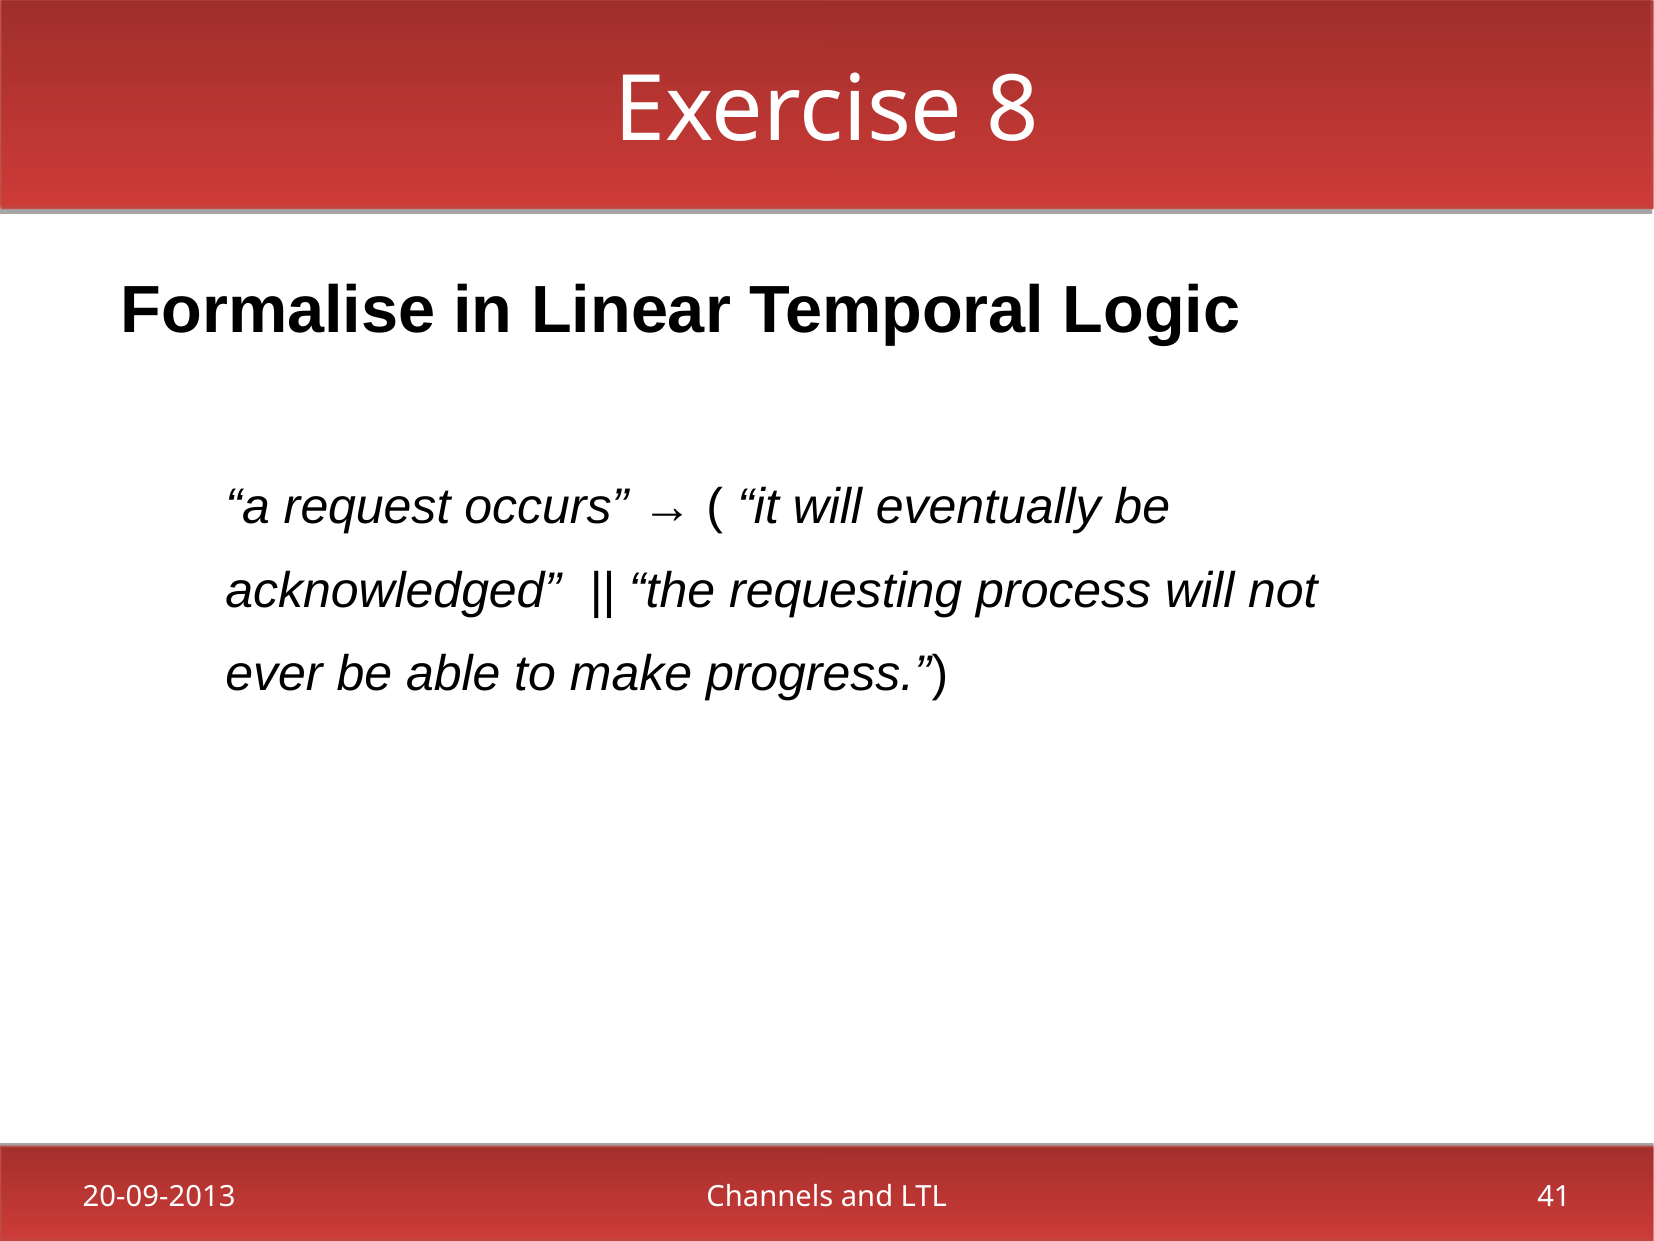

# Exercise 8
Formalise in Linear Temporal Logic
“a request occurs” → ( “it will eventually be acknowledged” || “the requesting process will not ever be able to make progress.”)
20-09-2013
Channels and LTL
41